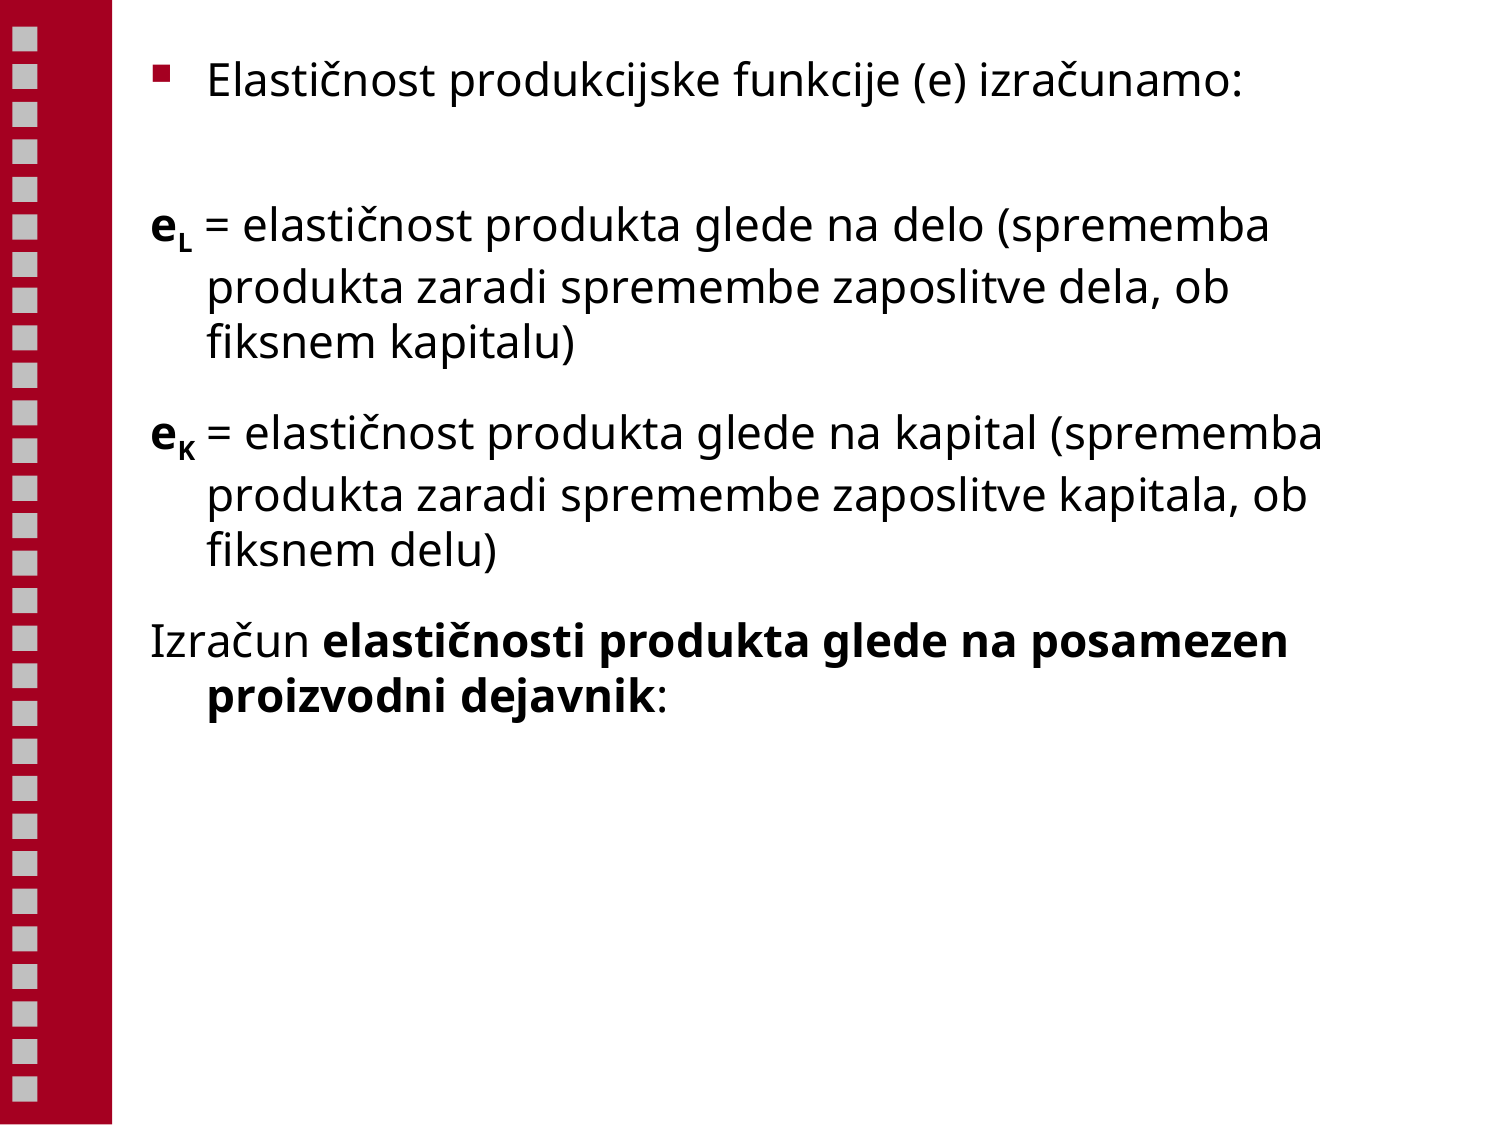

# Elastičnost produkcijske funkcije (e) izračunamo:
eL = elastičnost produkta glede na delo (sprememba produkta zaradi spremembe zaposlitve dela, ob fiksnem kapitalu)
eK = elastičnost produkta glede na kapital (sprememba produkta zaradi spremembe zaposlitve kapitala, ob fiksnem delu)
Izračun elastičnosti produkta glede na posamezen proizvodni dejavnik: